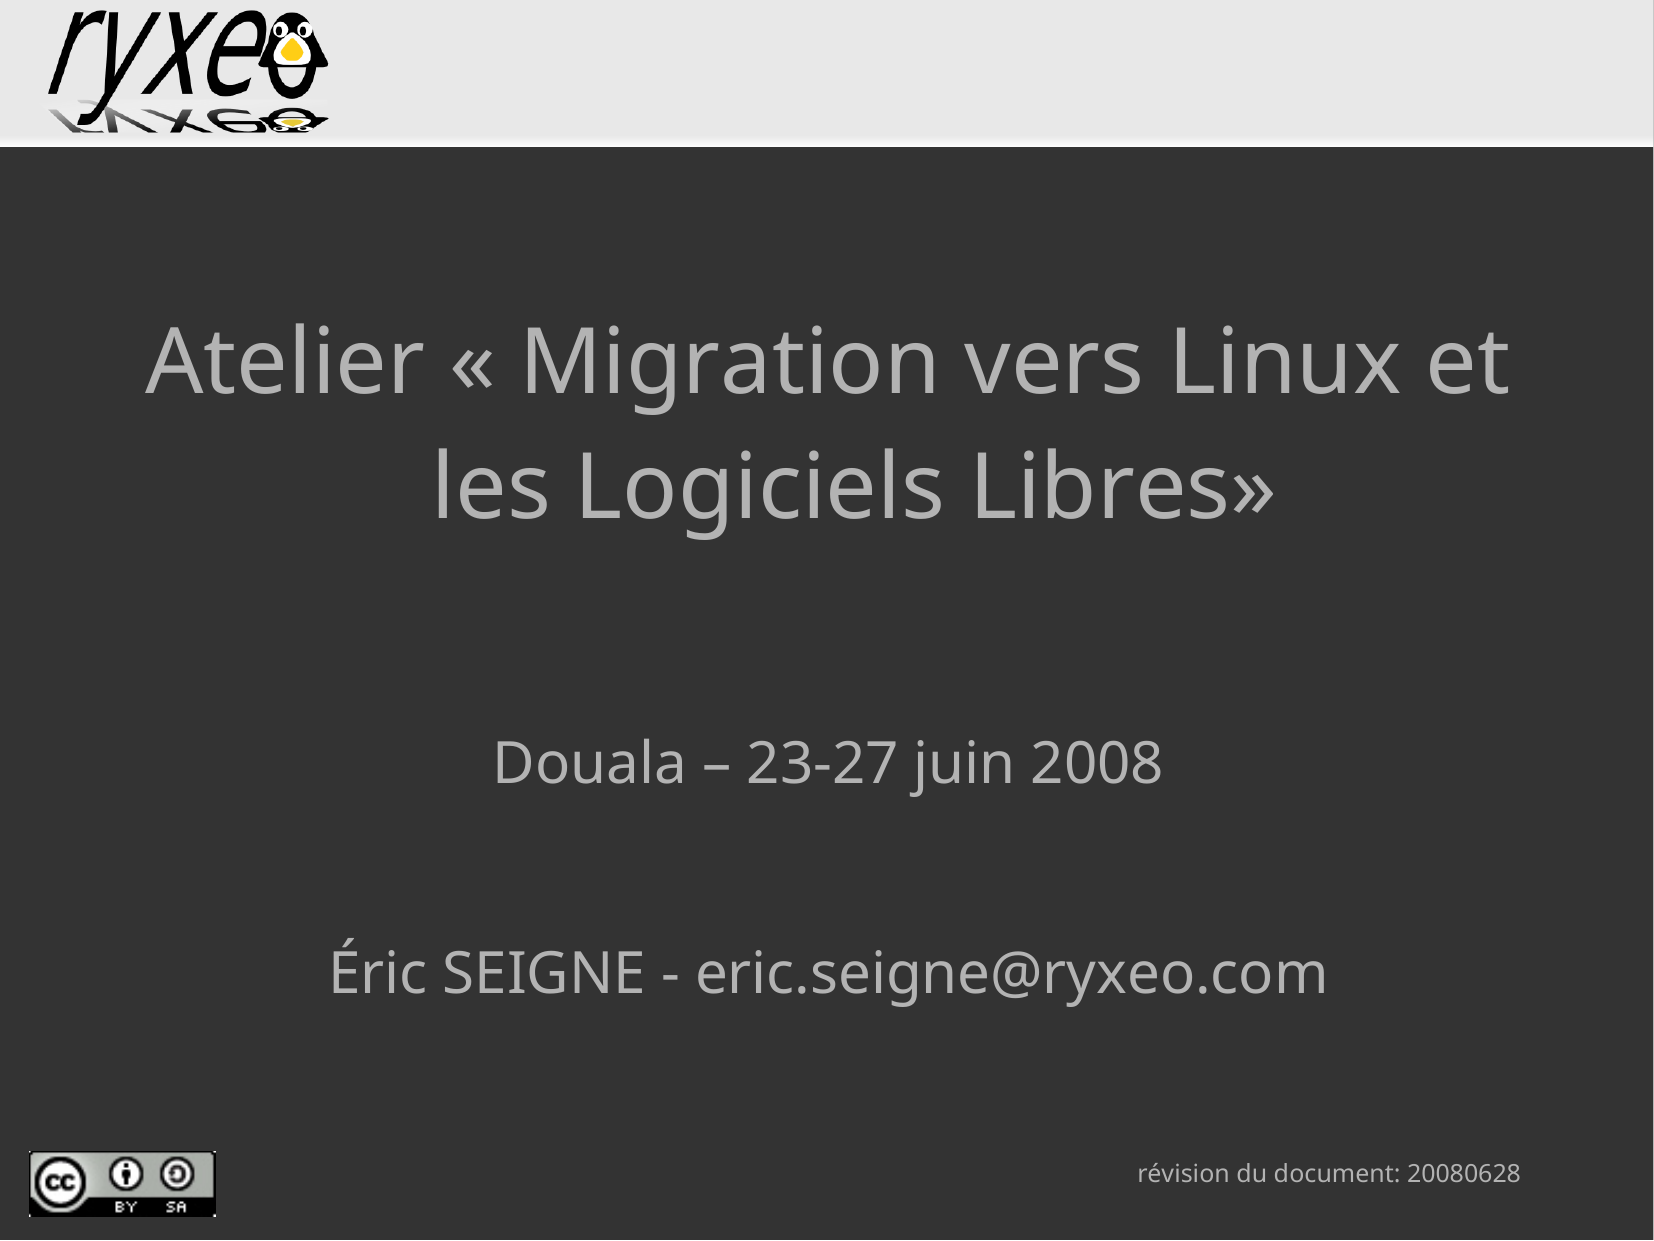

# Atelier « Migration vers Linux et les Logiciels Libres»
Douala – 23-27 juin 2008
Éric SEIGNE - eric.seigne@ryxeo.com
révision du document: 20080628